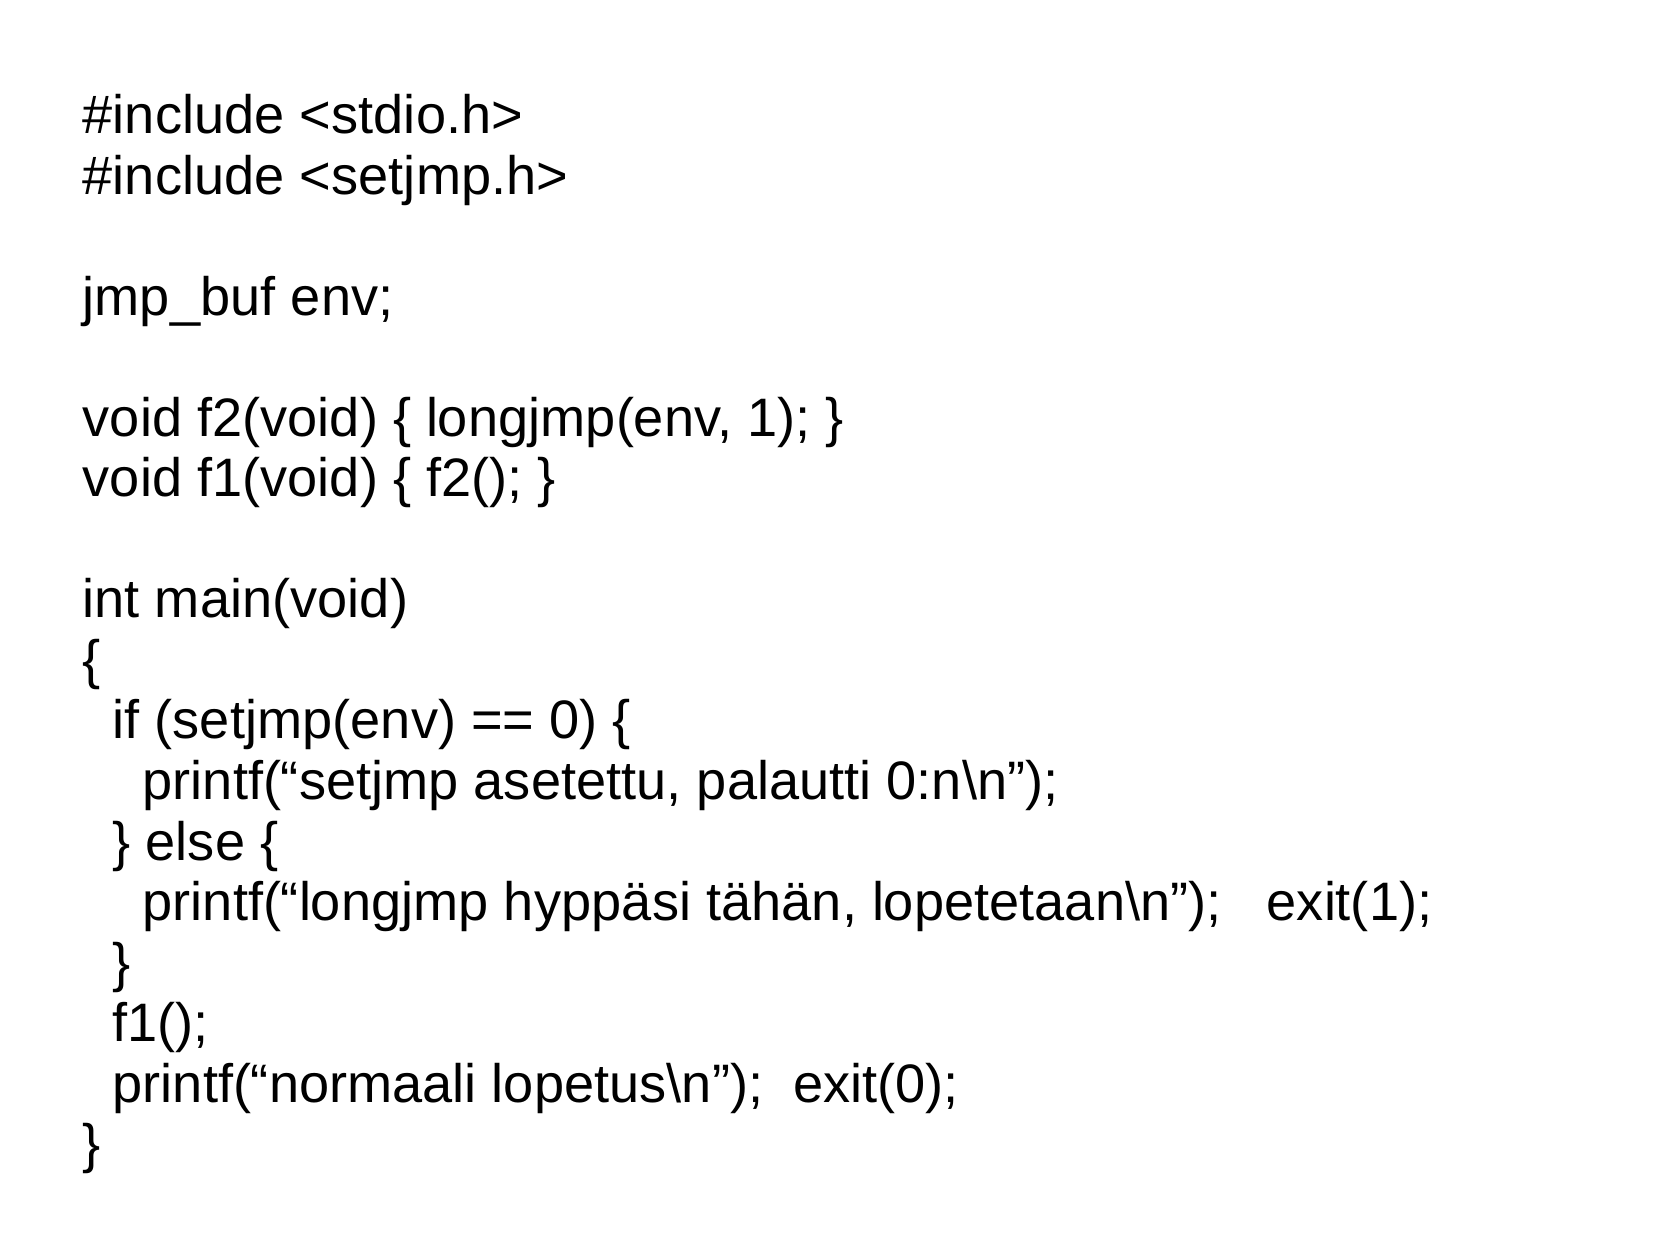

#include <stdio.h>
#include <setjmp.h>
jmp_buf env;
void f2(void) { longjmp(env, 1); }
void f1(void) { f2(); }
int main(void)
{
 if (setjmp(env) == 0) {
 printf(“setjmp asetettu, palautti 0:n\n”);
 } else {
 printf(“longjmp hyppäsi tähän, lopetetaan\n”); exit(1);
 }
 f1();
 printf(“normaali lopetus\n”); exit(0);
}